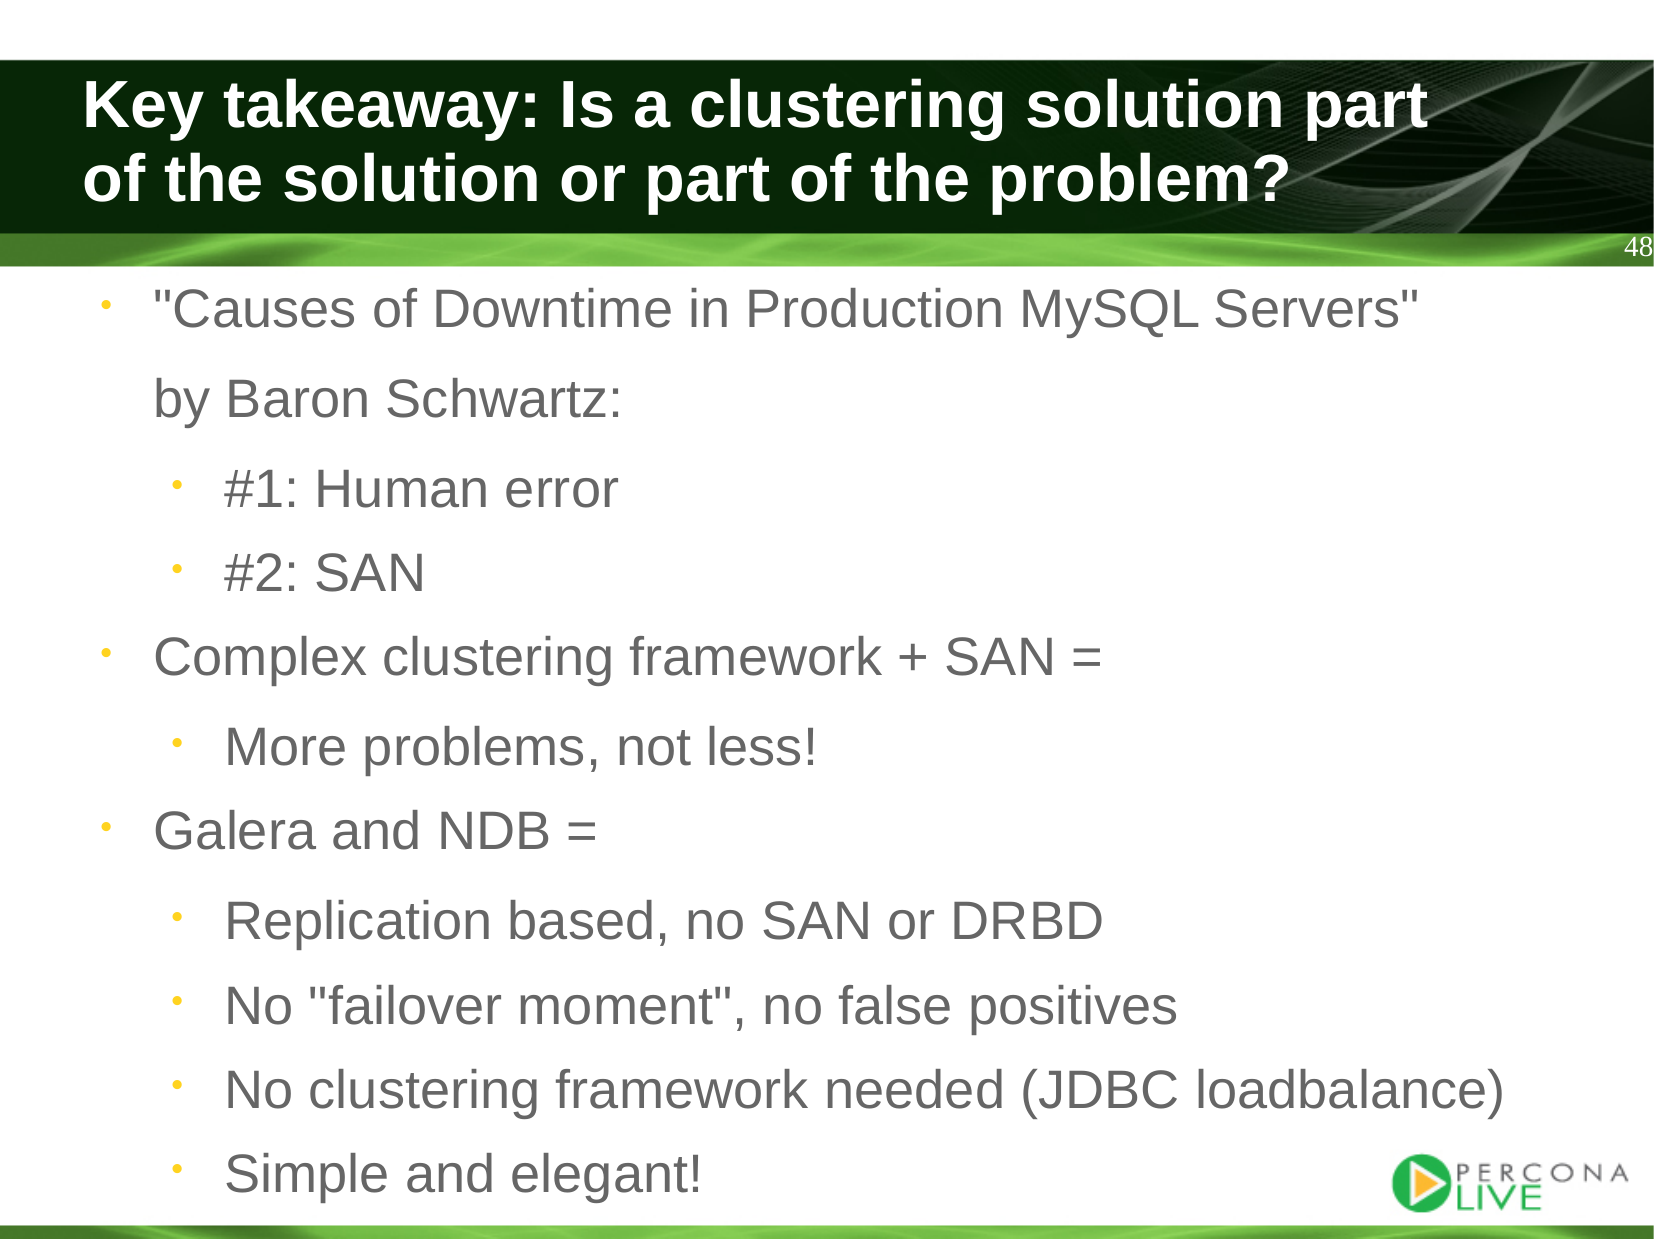

# Key takeaway: Is a clustering solution part of the solution or part of the problem?
48
"Causes of Downtime in Production MySQL Servers"
by Baron Schwartz:
#1: Human error
#2: SAN
Complex clustering framework + SAN =
More problems, not less!
Galera and NDB =
Replication based, no SAN or DRBD
No "failover moment", no false positives
No clustering framework needed (JDBC loadbalance)
Simple and elegant!